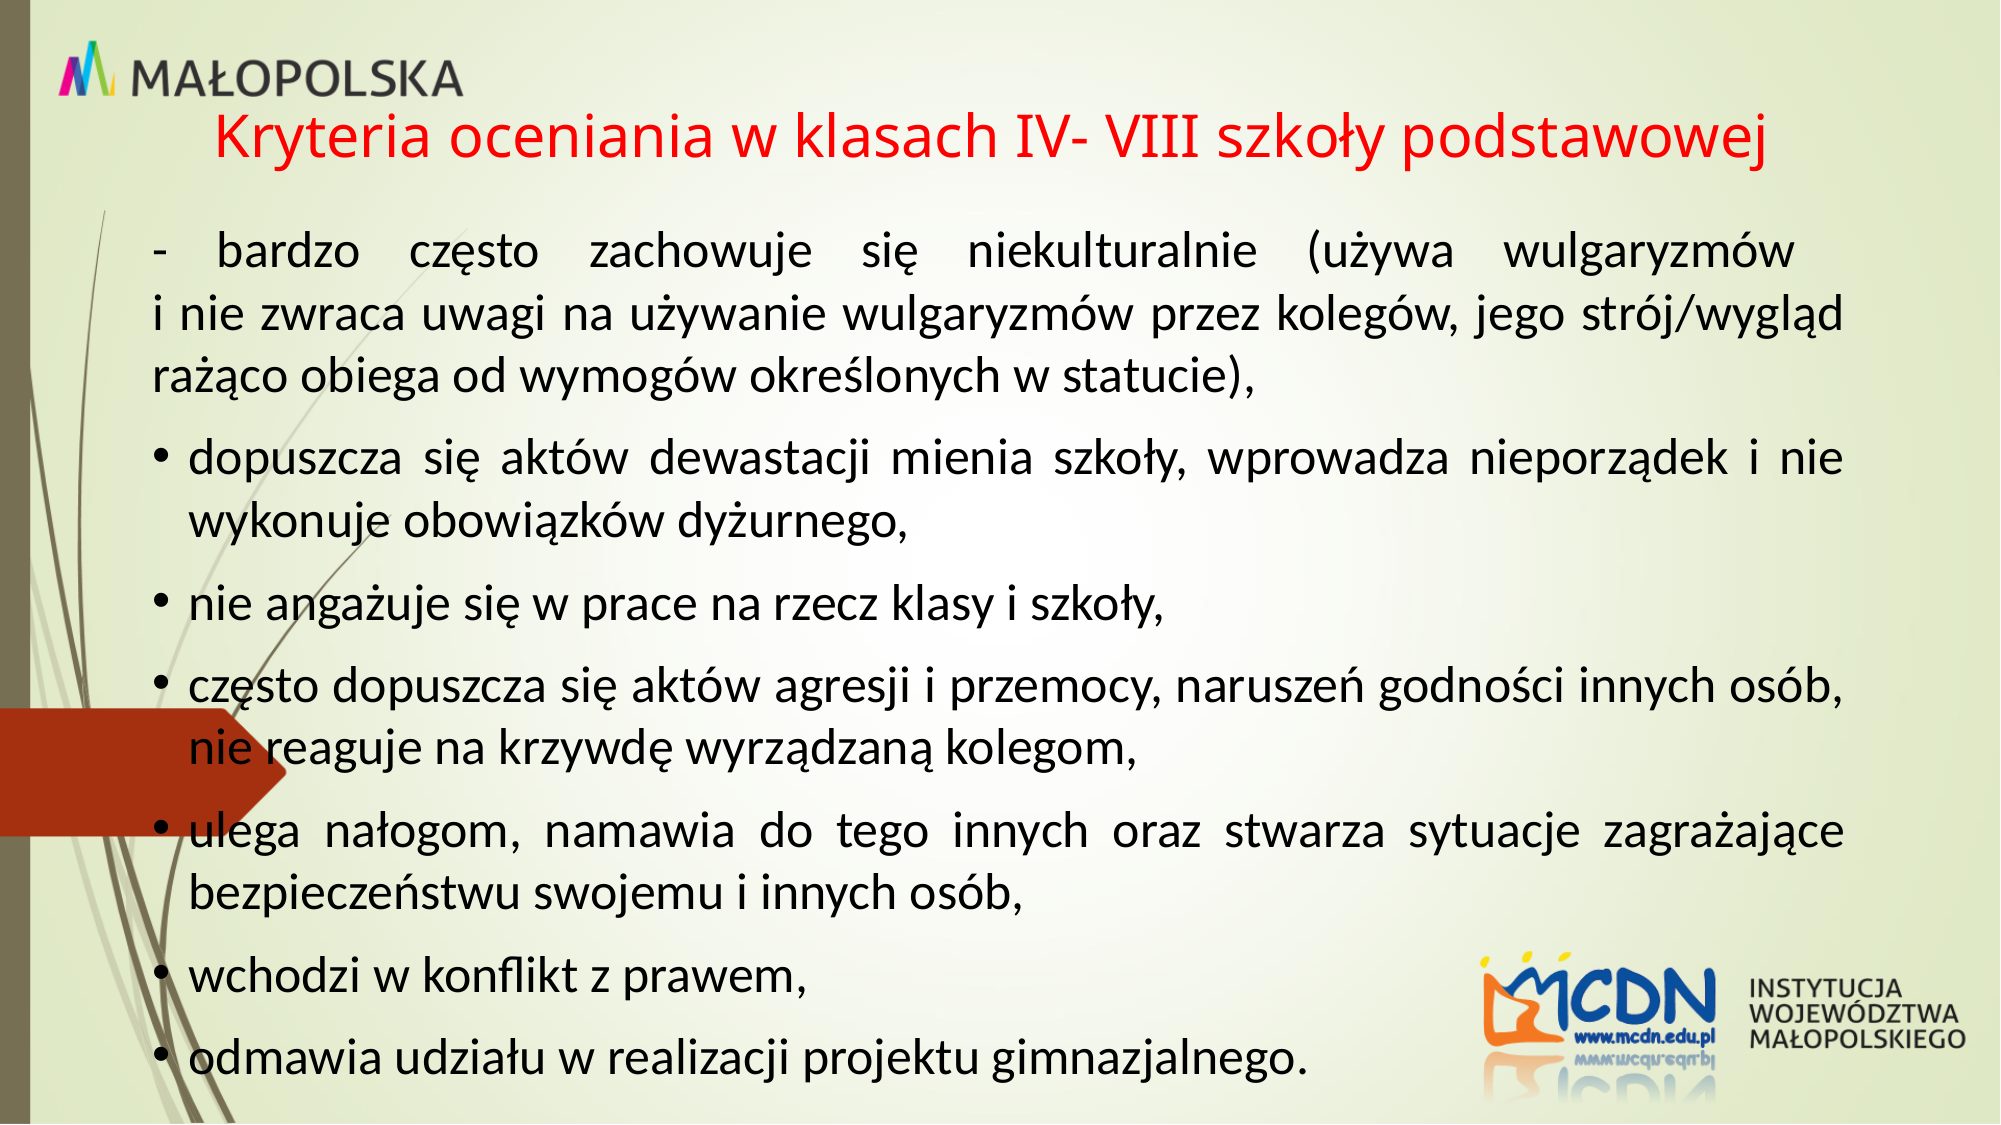

# Kryteria oceniania w klasach IV- VIII szkoły podstawowej
- bardzo często zachowuje się niekulturalnie (używa wulgaryzmów
i nie zwraca uwagi na używanie wulgaryzmów przez kolegów, jego strój/wygląd rażąco obiega od wymogów określonych w statucie),
dopuszcza się aktów dewastacji mienia szkoły, wprowadza nieporządek i nie wykonuje obowiązków dyżurnego,
nie angażuje się w prace na rzecz klasy i szkoły,
często dopuszcza się aktów agresji i przemocy, naruszeń godności innych osób, nie reaguje na krzywdę wyrządzaną kolegom,
ulega nałogom, namawia do tego innych oraz stwarza sytuacje zagrażające bezpieczeństwu swojemu i innych osób,
wchodzi w konflikt z prawem,
odmawia udziału w realizacji projektu gimnazjalnego.